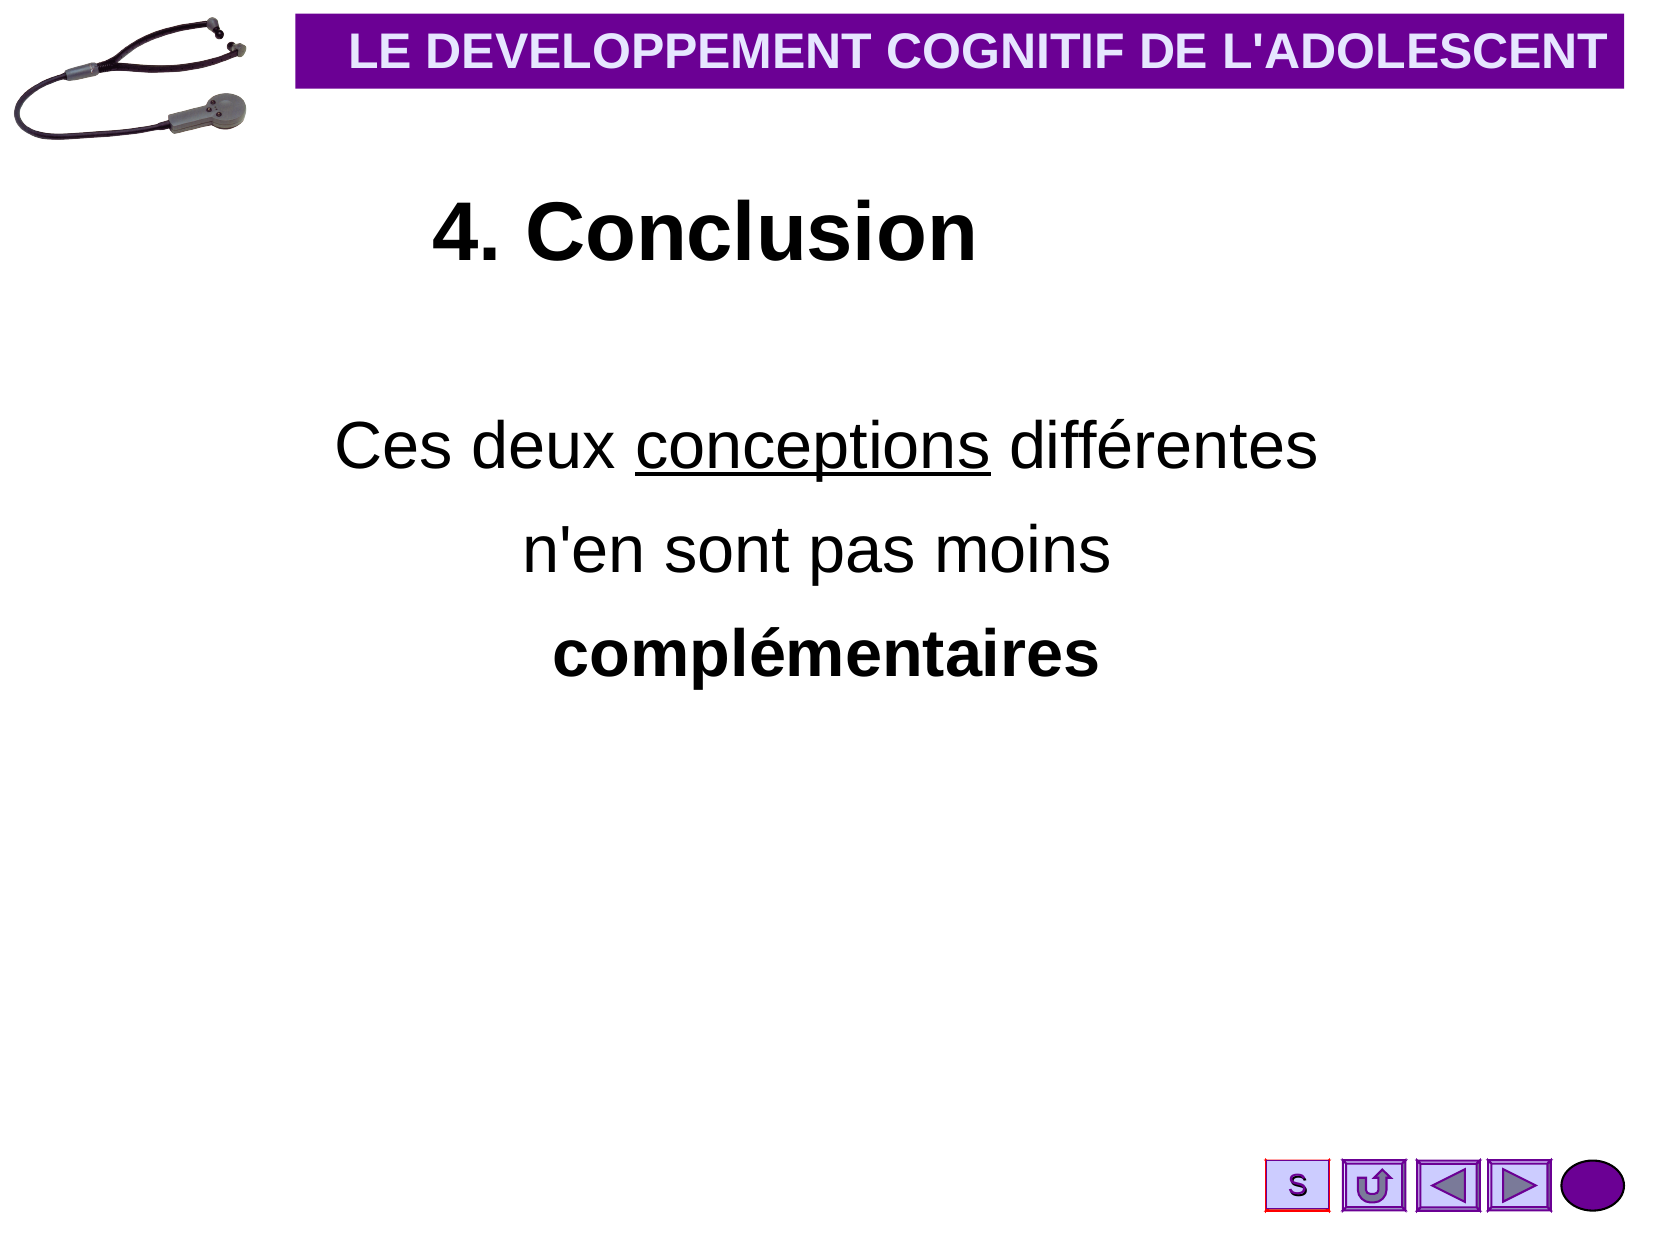

LE DEVELOPPEMENT COGNITIF DE L'ADOLESCENT
 4. Conclusion
# Ces deux conceptions différentes
n'en sont pas moins
complémentaires